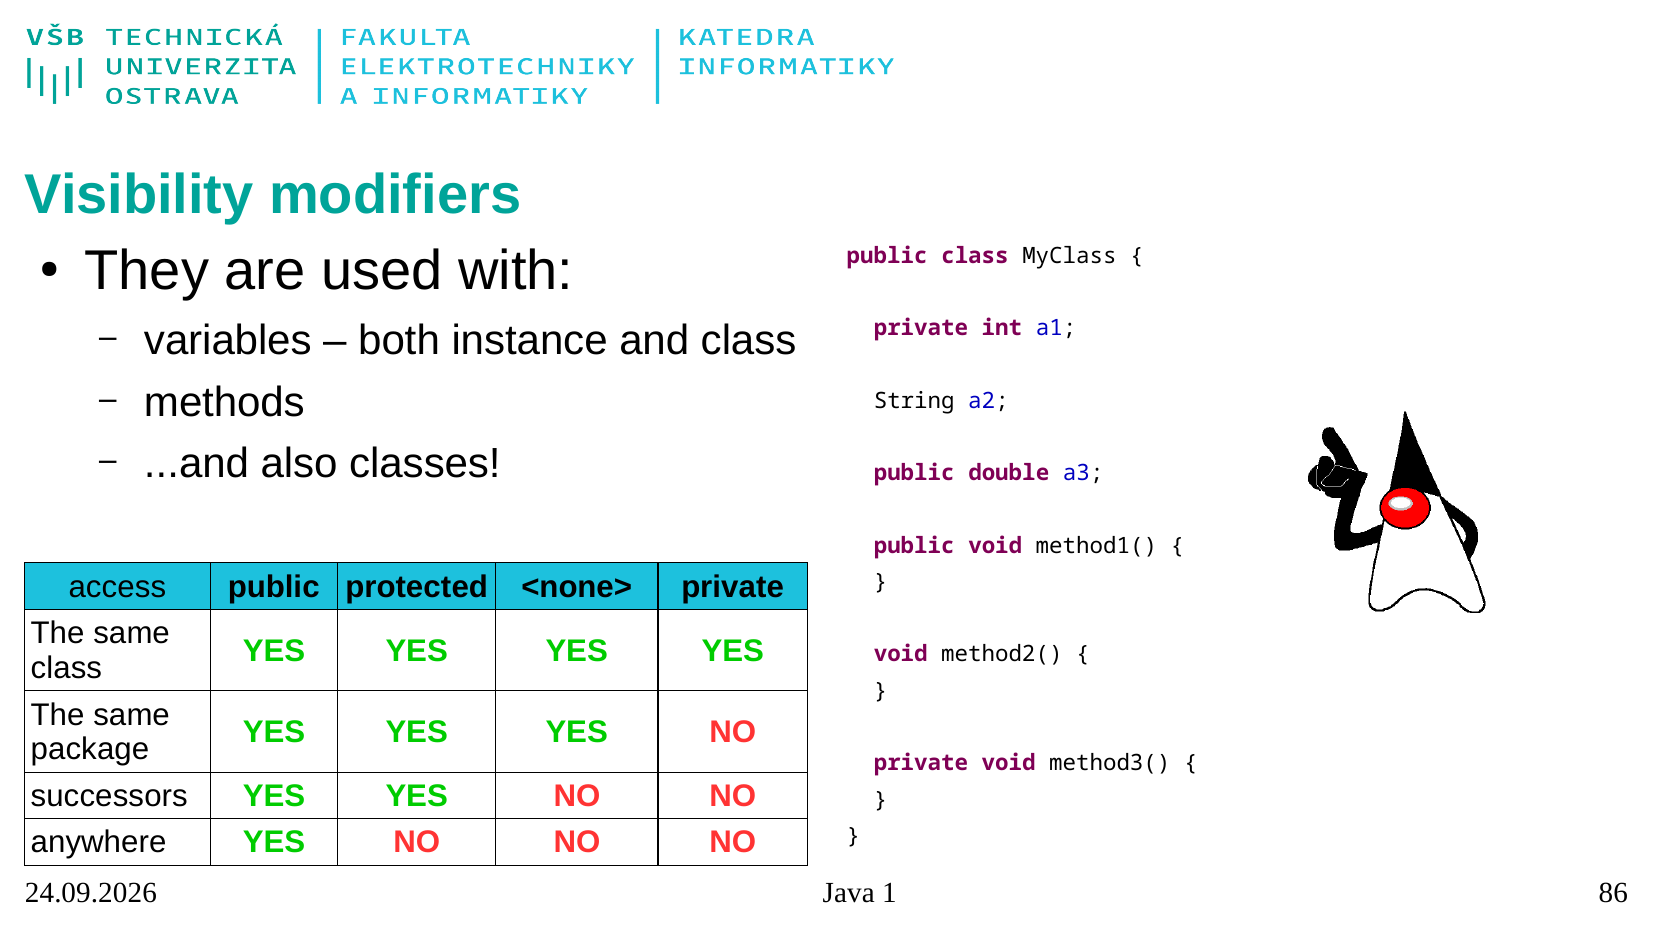

# Visibility modifiers
They are used with:
variables – both instance and class
methods
...and also classes!
public class MyClass {
 private int a1;
 String a2;
 public double a3;
 public void method1() {
 }
 void method2() {
 }
 private void method3() {
 }
}
| access | public | protected | <none> | private |
| --- | --- | --- | --- | --- |
| The same class | YES | YES | YES | YES |
| The same package | YES | YES | YES | NO |
| successors | YES | YES | NO | NO |
| anywhere | YES | NO | NO | NO |
Java 1
86